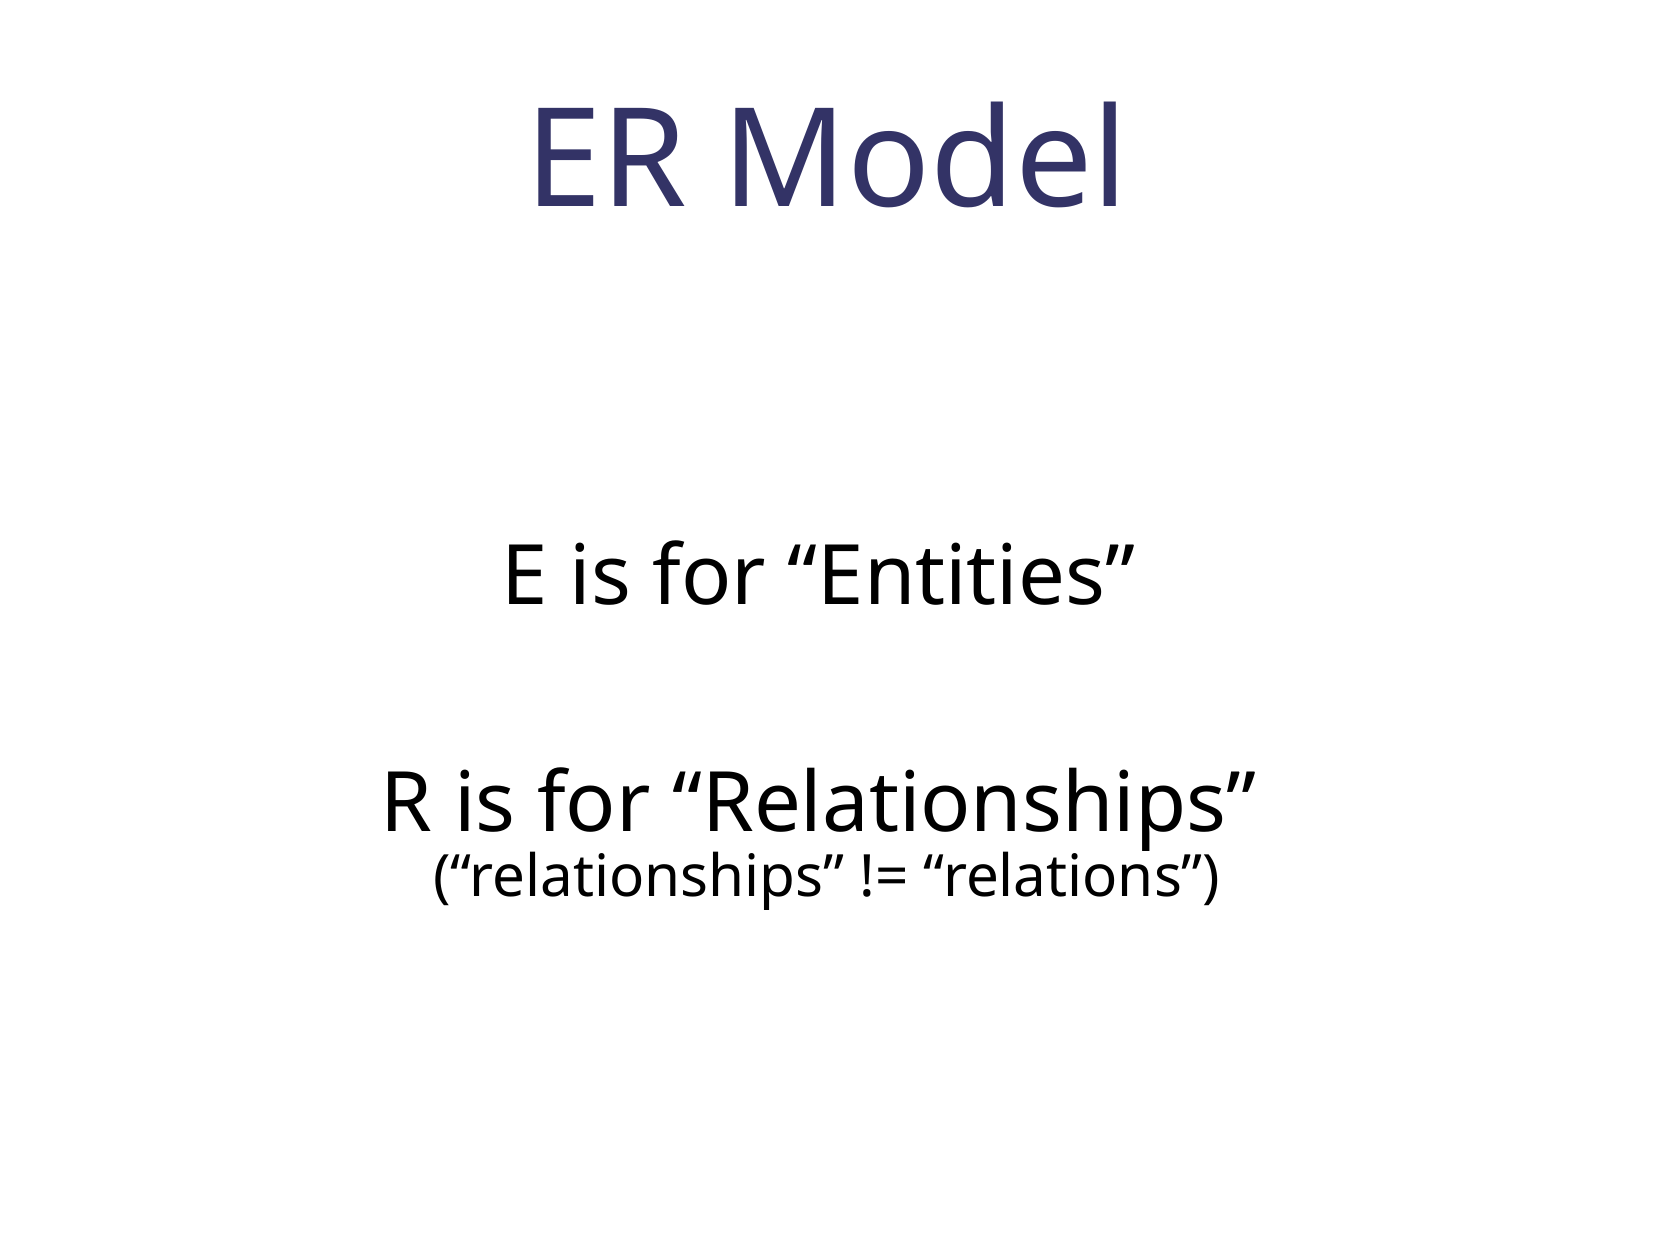

# ER Model
E is for “Entities”
R is for “Relationships”
(“relationships” != “relations”)